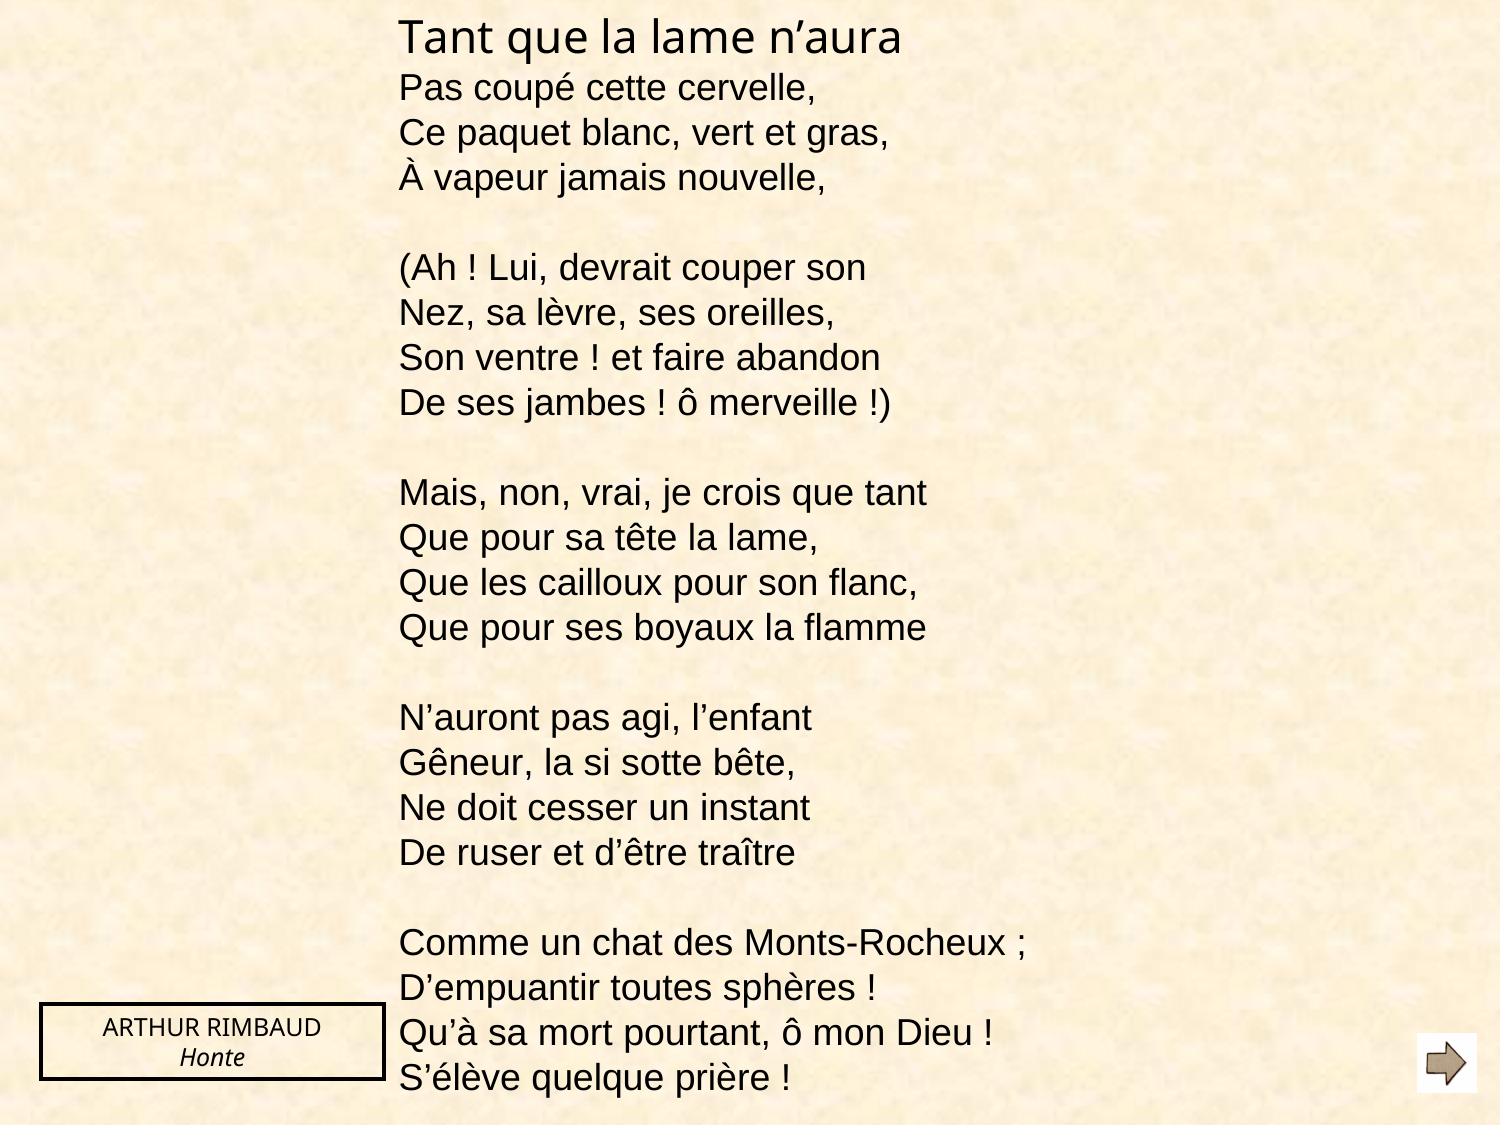

Tant que la lame n’aura
Pas coupé cette cervelle,
Ce paquet blanc, vert et gras,
À vapeur jamais nouvelle,
(Ah ! Lui, devrait couper son
Nez, sa lèvre, ses oreilles,
Son ventre ! et faire abandon
De ses jambes ! ô merveille !)
Mais, non, vrai, je crois que tant
Que pour sa tête la lame,
Que les cailloux pour son flanc,
Que pour ses boyaux la flamme
N’auront pas agi, l’enfant
Gêneur, la si sotte bête,
Ne doit cesser un instant
De ruser et d’être traître
Comme un chat des Monts-Rocheux ;
D’empuantir toutes sphères !
Qu’à sa mort pourtant, ô mon Dieu !
S’élève quelque prière !
ARTHUR RIMBAUD
Honte